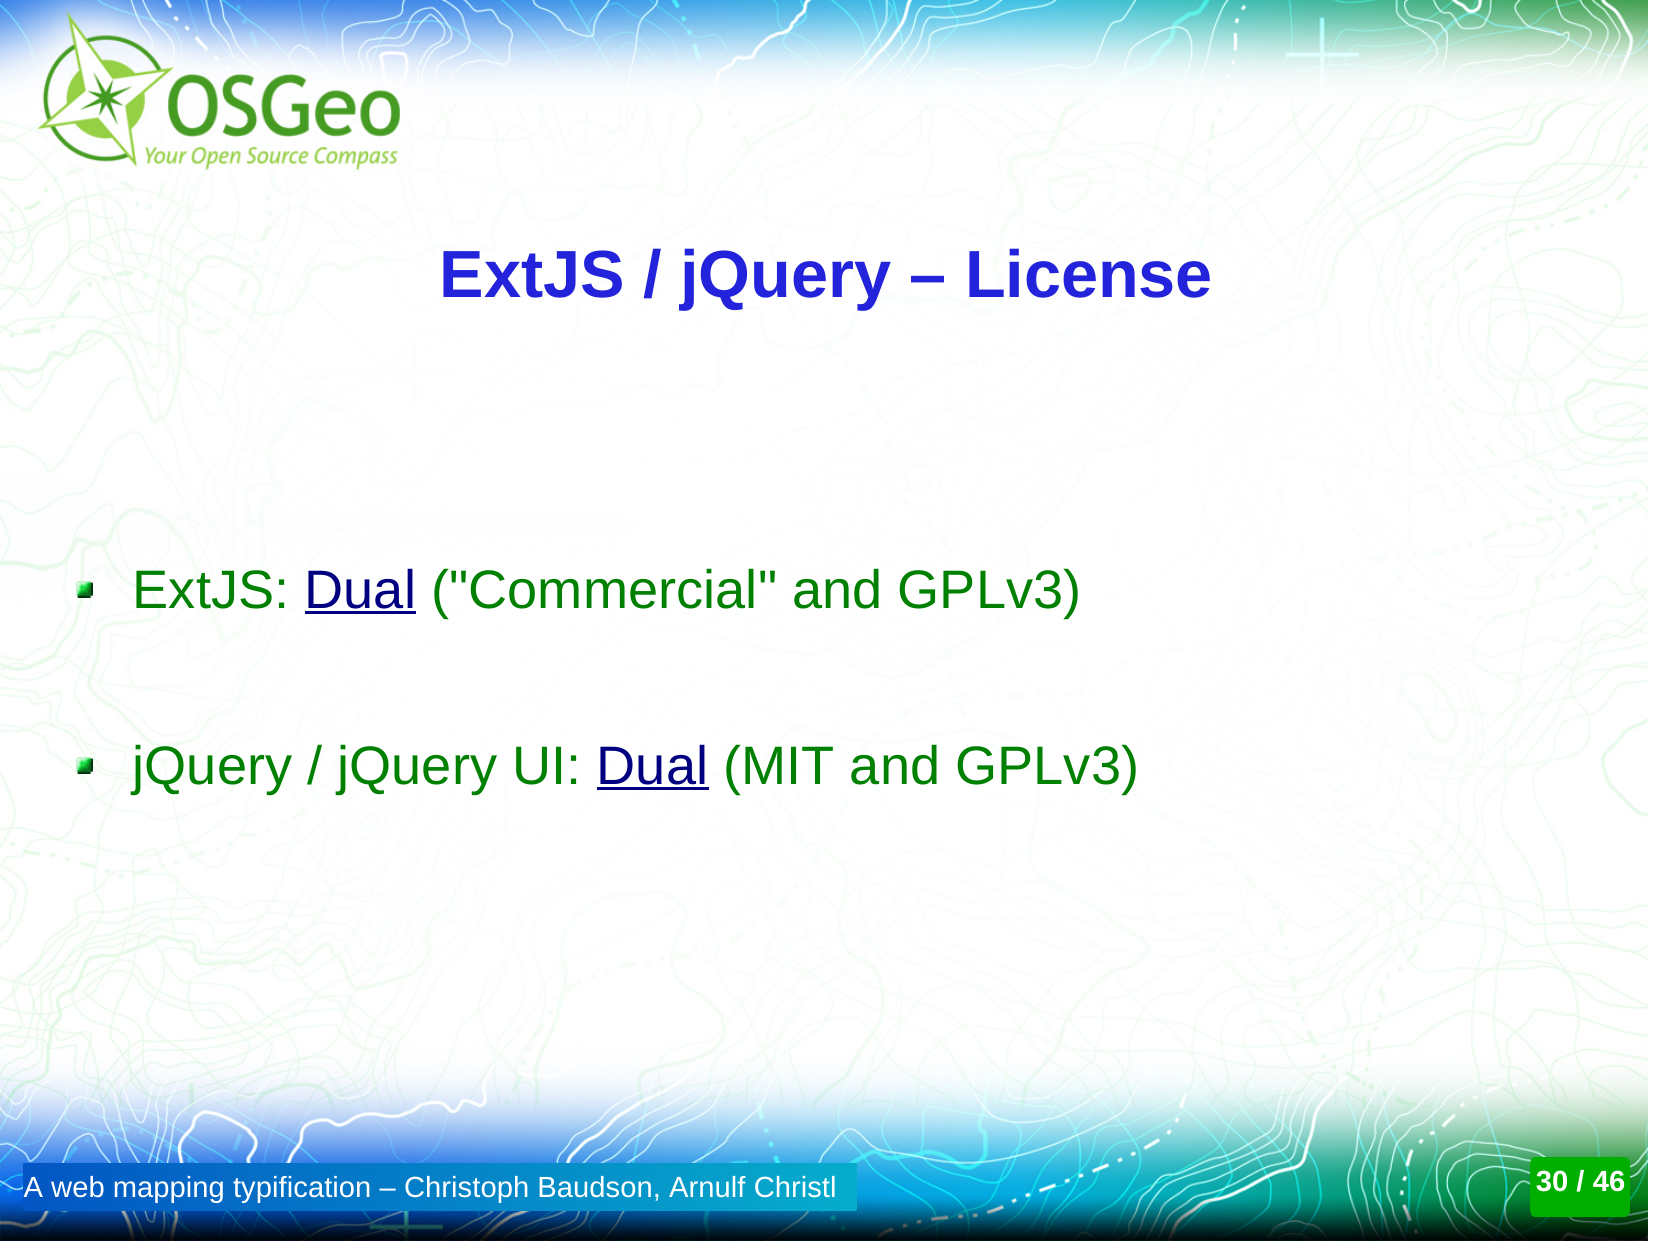

# ExtJS / jQuery – License
ExtJS: Dual ("Commercial" and GPLv3)
jQuery / jQuery UI: Dual (MIT and GPLv3)